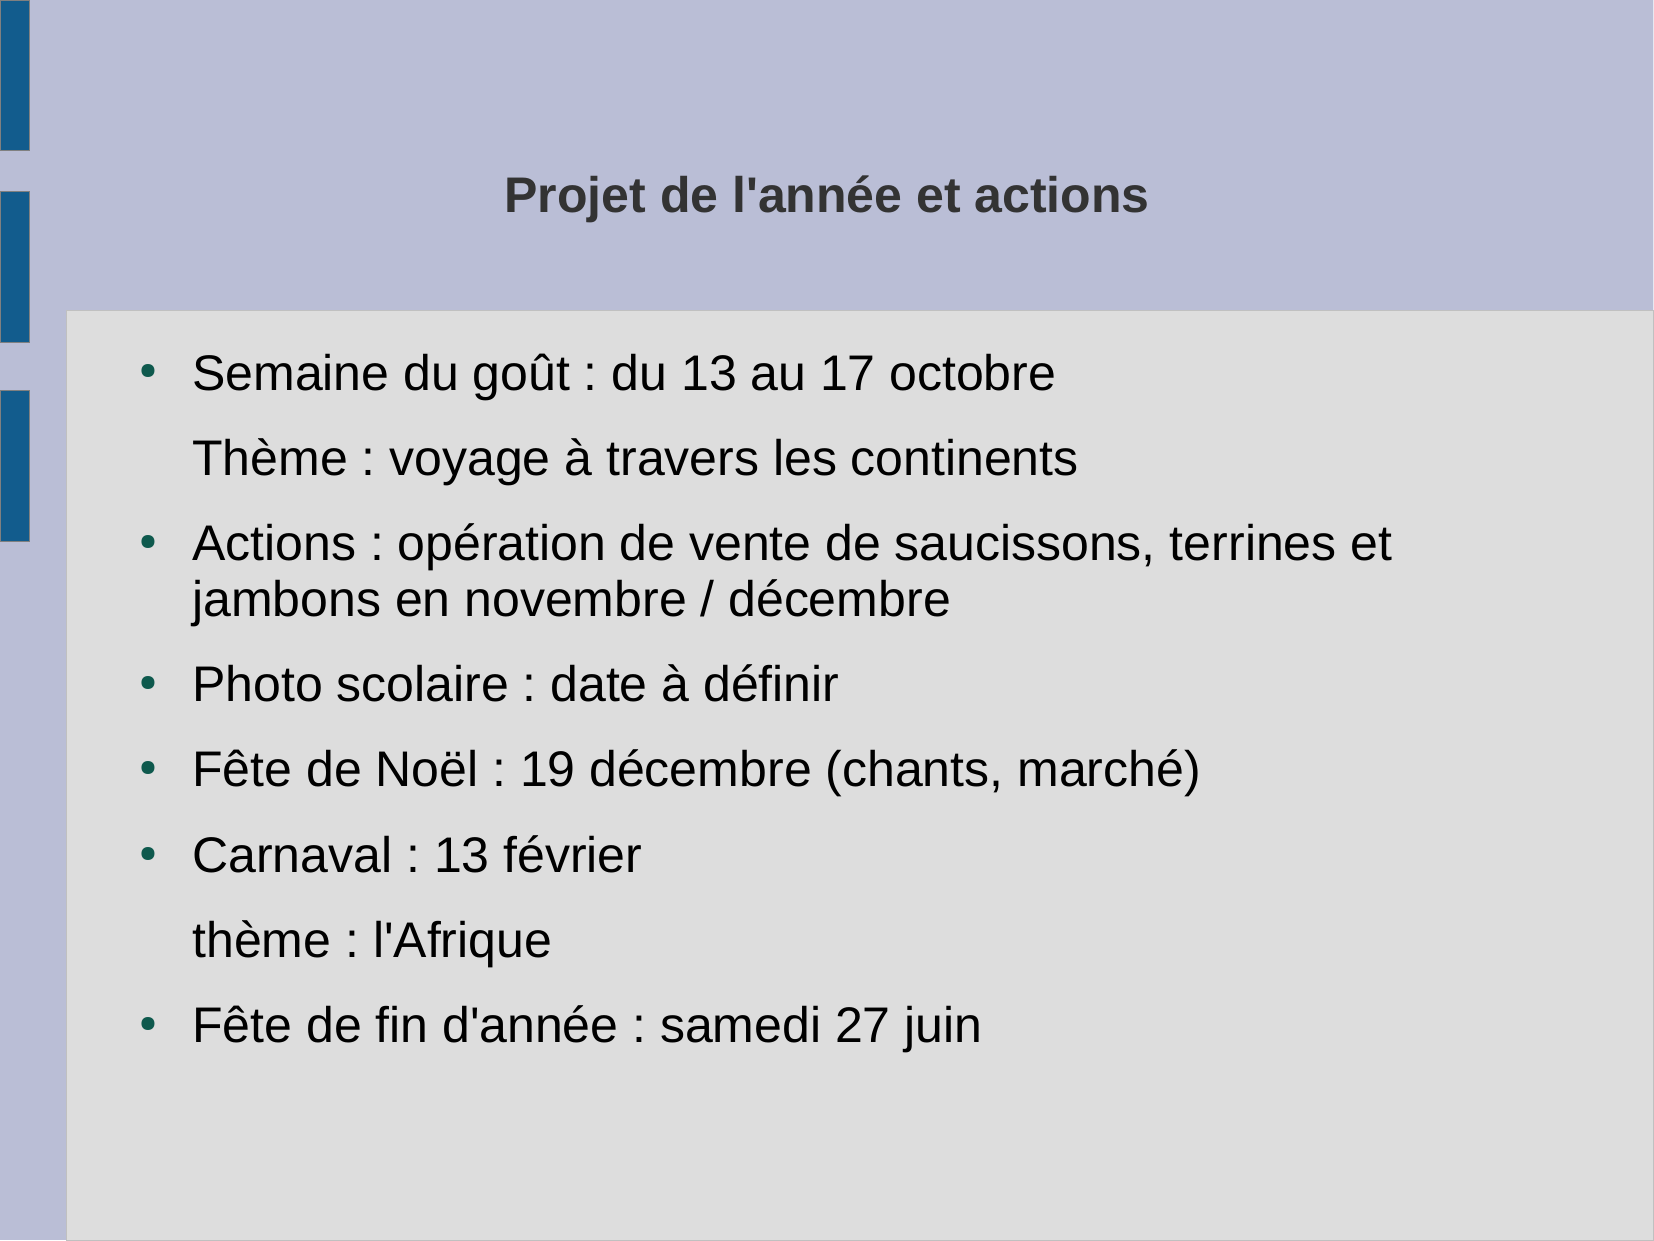

# Projet de l'année et actions
Semaine du goût : du 13 au 17 octobre
Thème : voyage à travers les continents
Actions : opération de vente de saucissons, terrines et jambons en novembre / décembre
Photo scolaire : date à définir
Fête de Noël : 19 décembre (chants, marché)
Carnaval : 13 février
thème : l'Afrique
Fête de fin d'année : samedi 27 juin